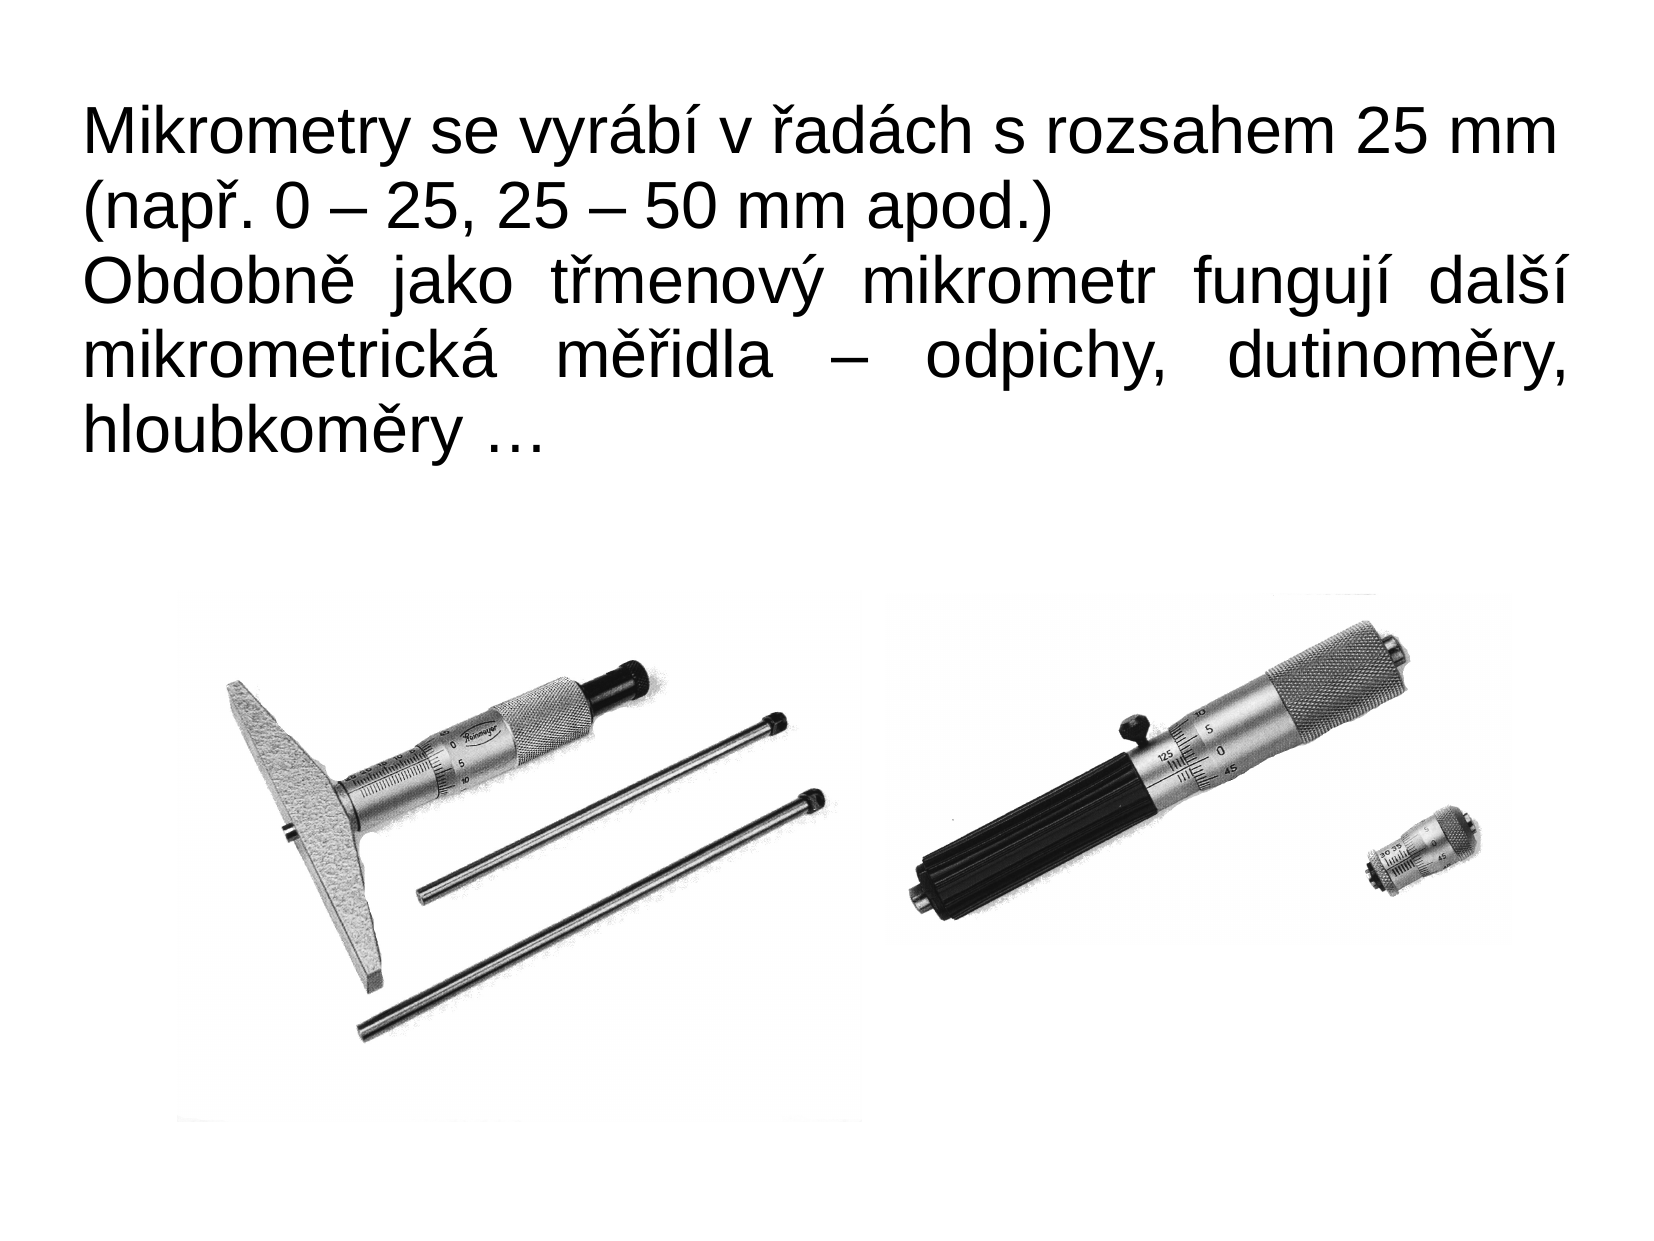

# Mikrometry se vyrábí v řadách s rozsahem 25 mm
(např. 0 – 25, 25 – 50 mm apod.)
Obdobně jako třmenový mikrometr fungují další mikrometrická měřidla – odpichy, dutinoměry, hloubkoměry …